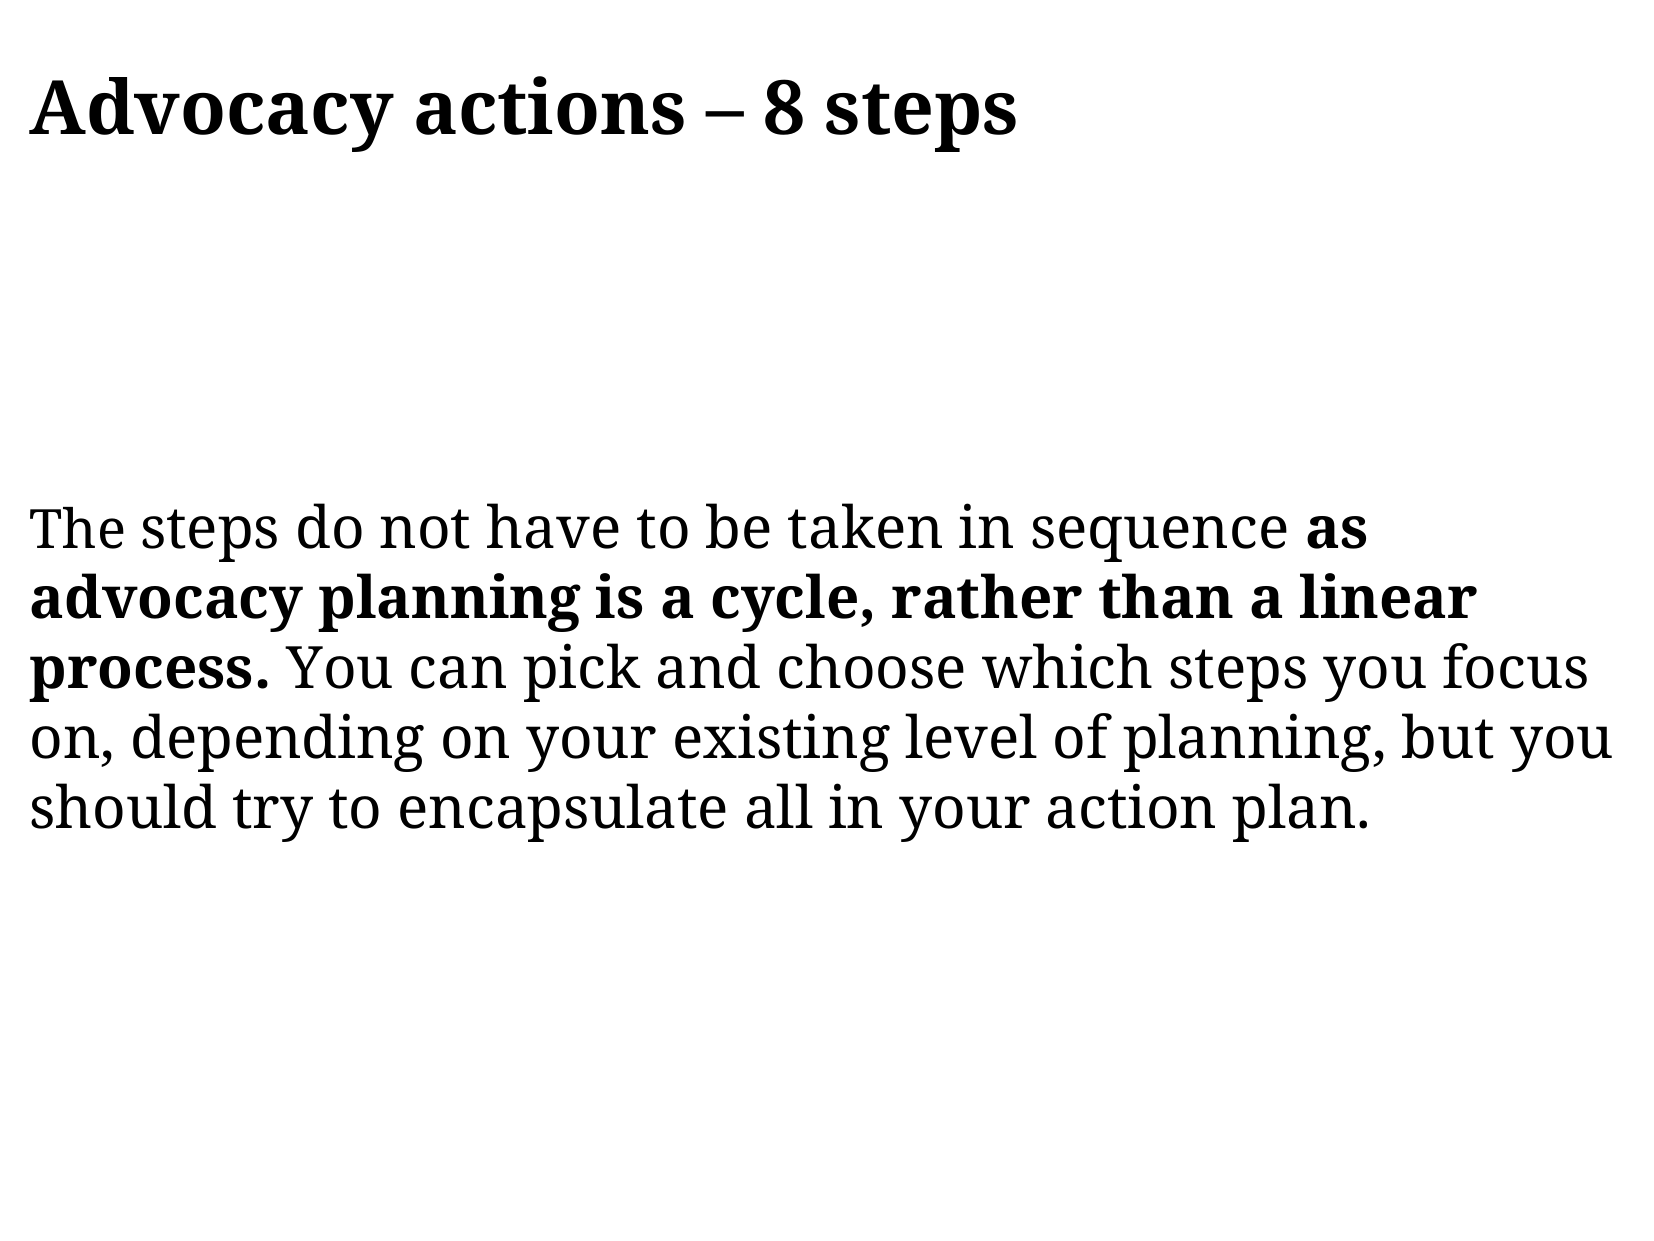

# Advocacy actions – 8 steps
The steps do not have to be taken in sequence as advocacy planning is a cycle, rather than a linear process. You can pick and choose which steps you focus on, depending on your existing level of planning, but you should try to encapsulate all in your action plan.